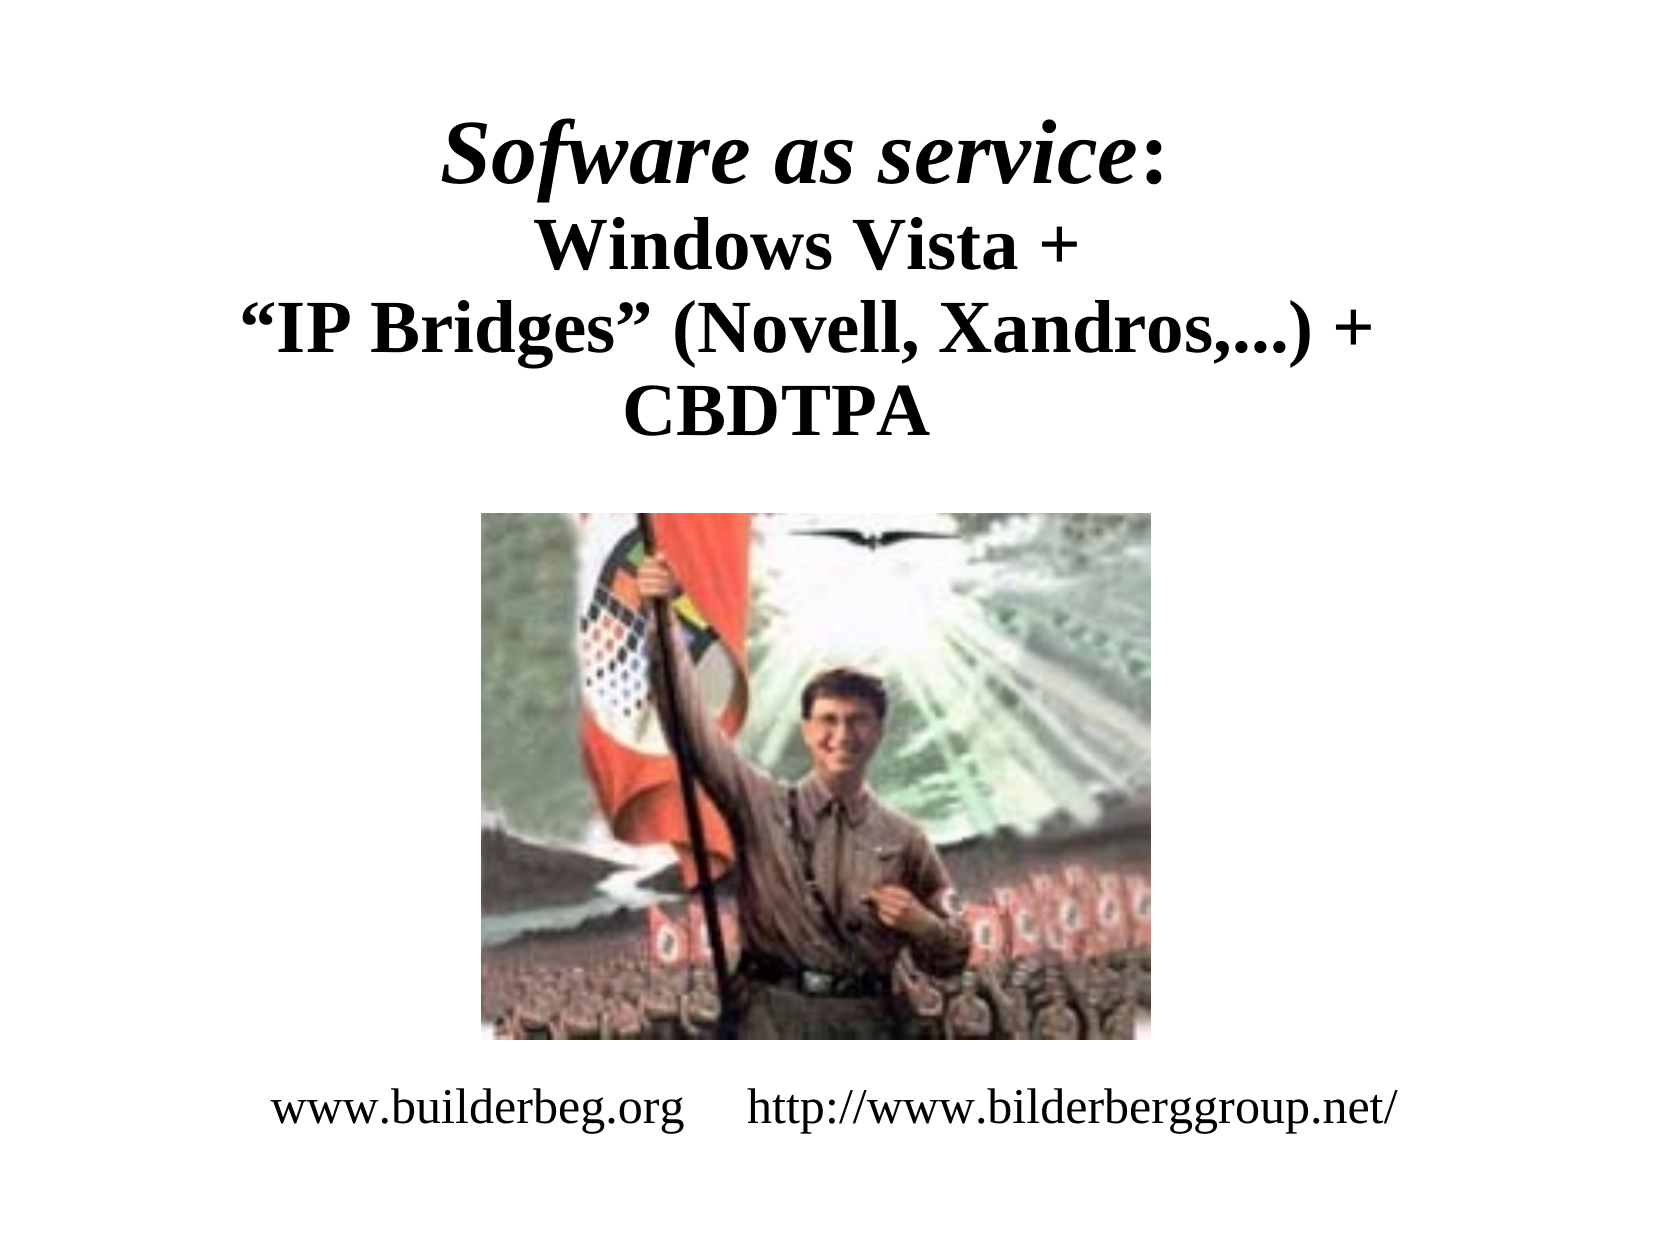

# Sofware as service: Windows Vista + “IP Bridges” (Novell, Xandros,...) + CBDTPA =
www.builderbeg.org http://www.bilderberggroup.net/